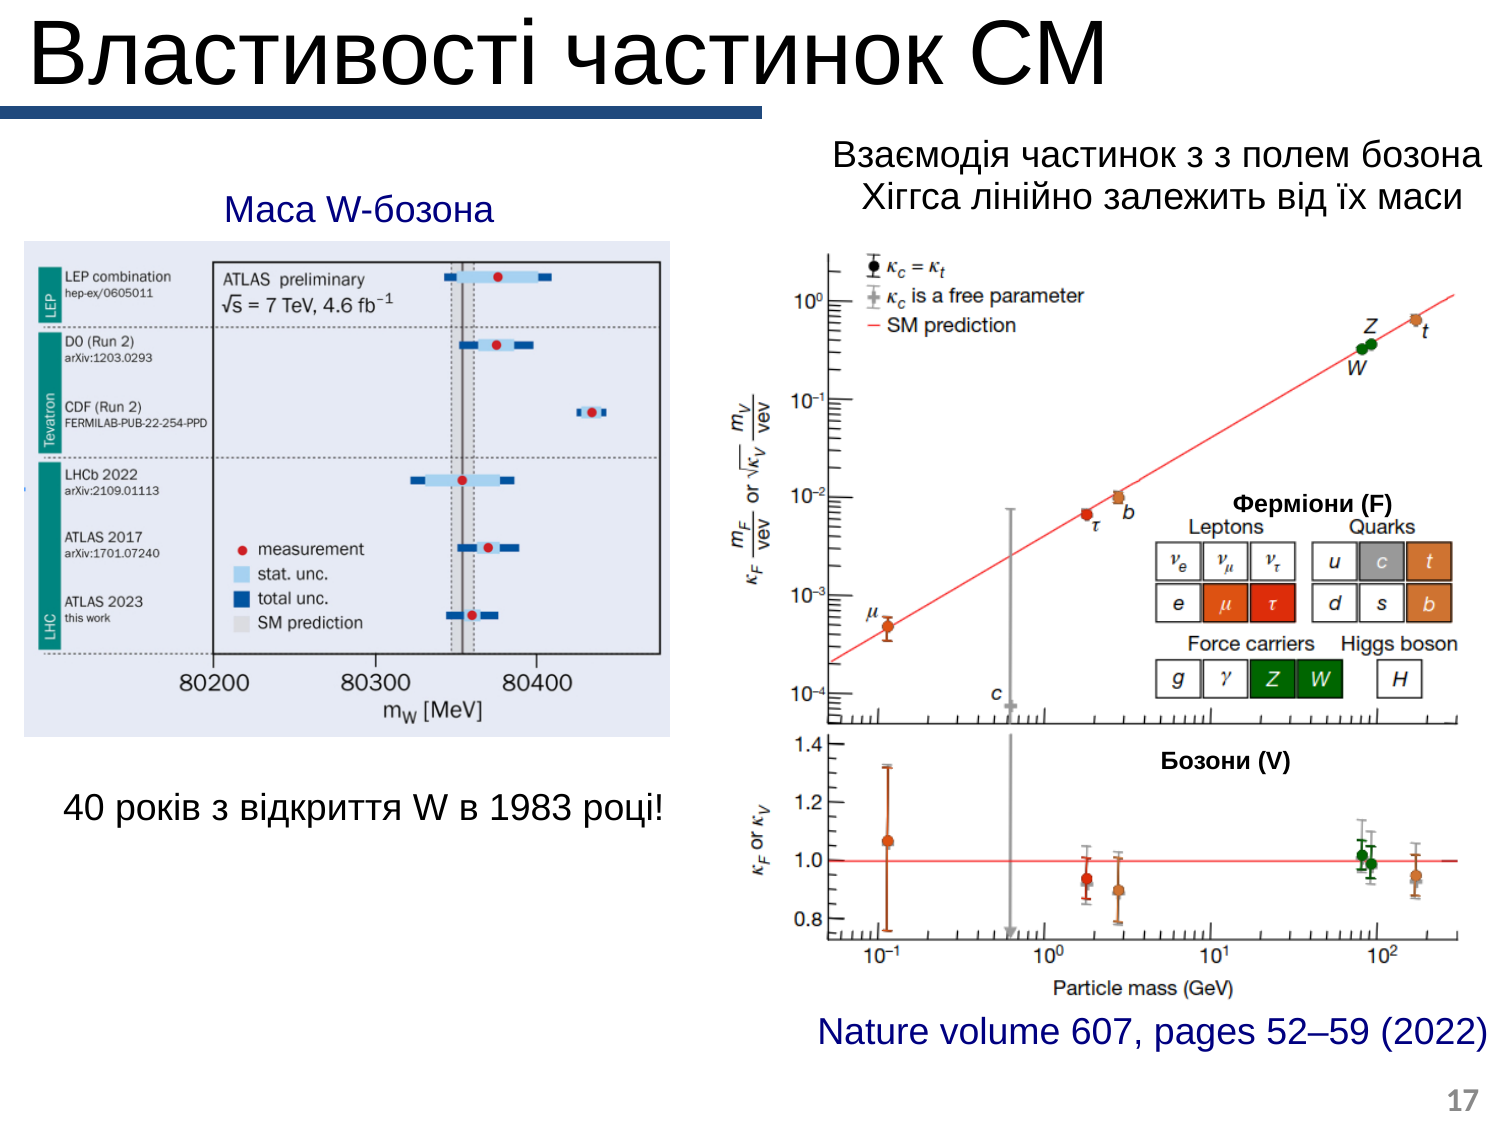

Bластивостi частинок СМ
Взаємодія частинок з з полем бозонa
Хіггса лінійно залежить від їх маси
Маса W-бозона
Ферміони (F)
Бозони (V)
40 років з відкриття W в 1983 році!
Nature volume 607, pages 52–59 (2022)